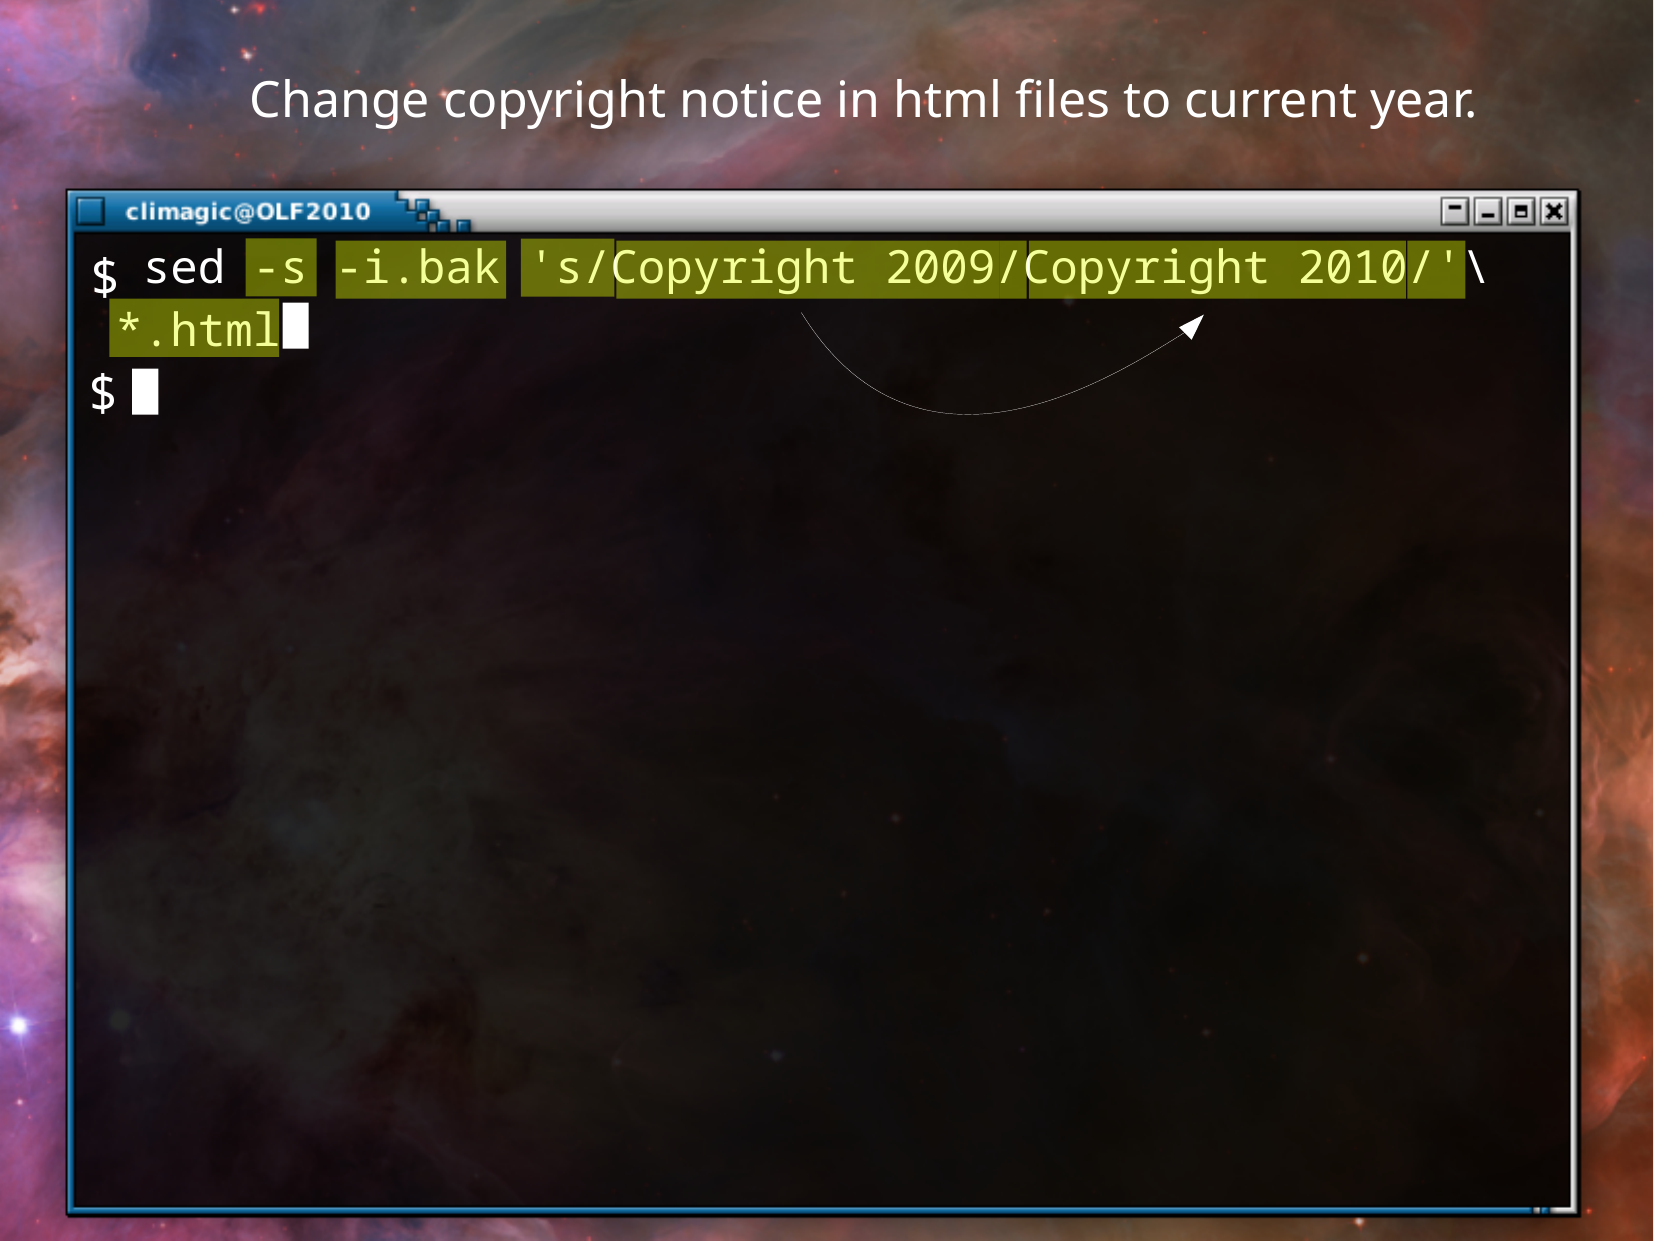

Change copyright notice in html files to current year.
$
# sed -s -i.bak 's/Copyright 2009/Copyright 2010/'\
 *.html
$